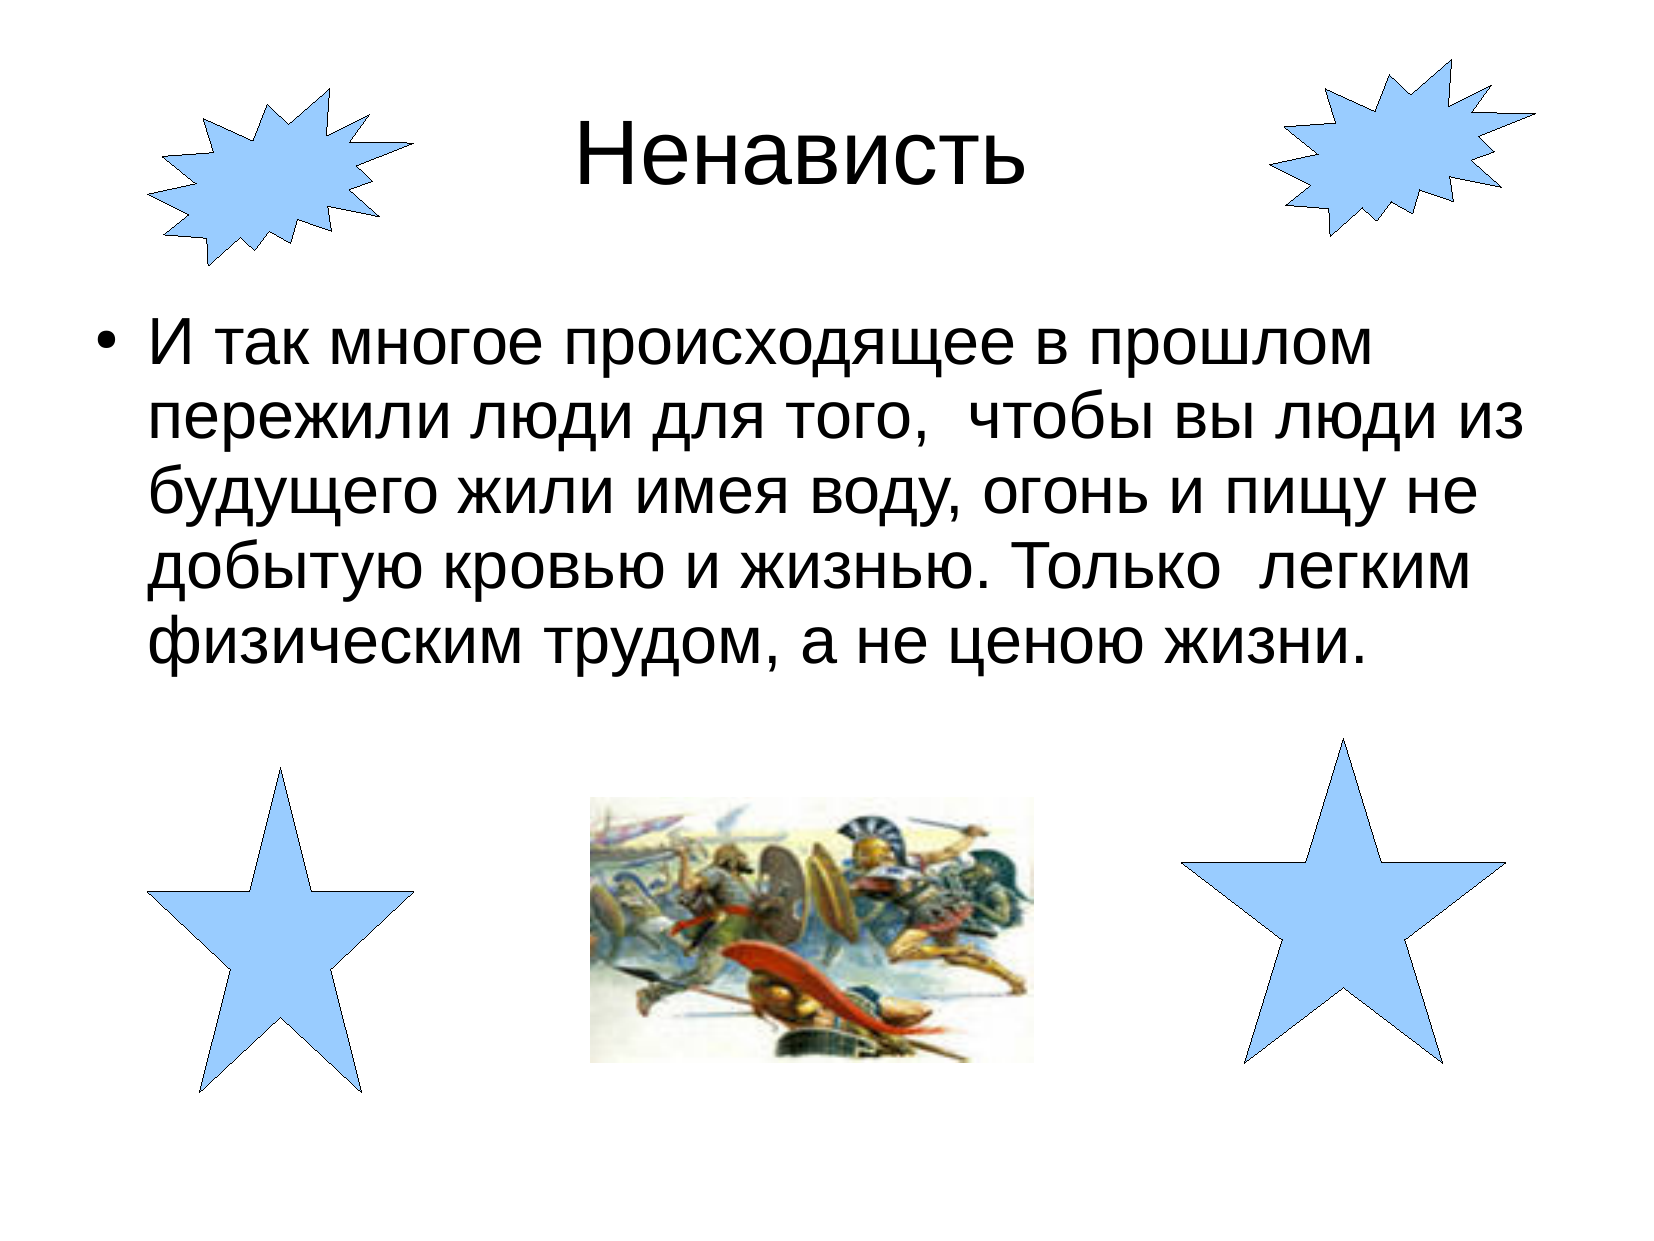

# Ненависть
И так многое происходящее в прошлом пережили люди для того, чтобы вы люди из будущего жили имея воду, огонь и пищу не добытую кровью и жизнью. Только легким физическим трудом, а не ценою жизни.